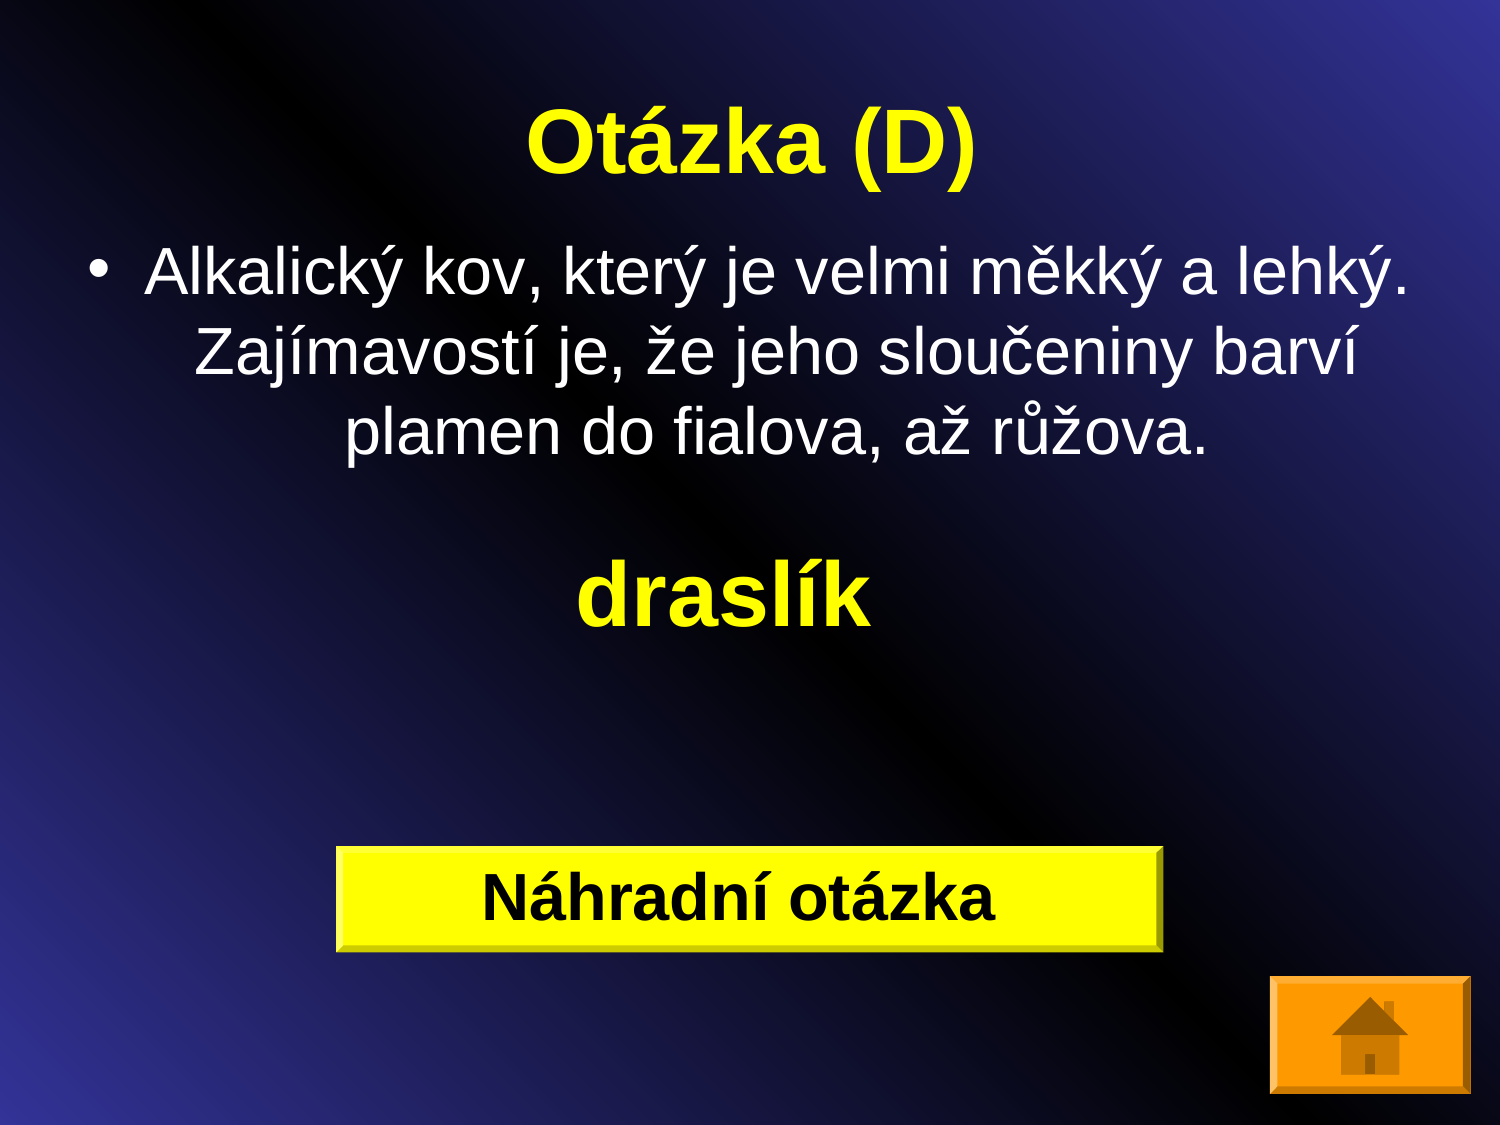

# Otázka (D)
Alkalický kov, který je velmi měkký a lehký. Zajímavostí je, že jeho sloučeniny barví plamen do fialova, až růžova.
draslík
Náhradní otázka